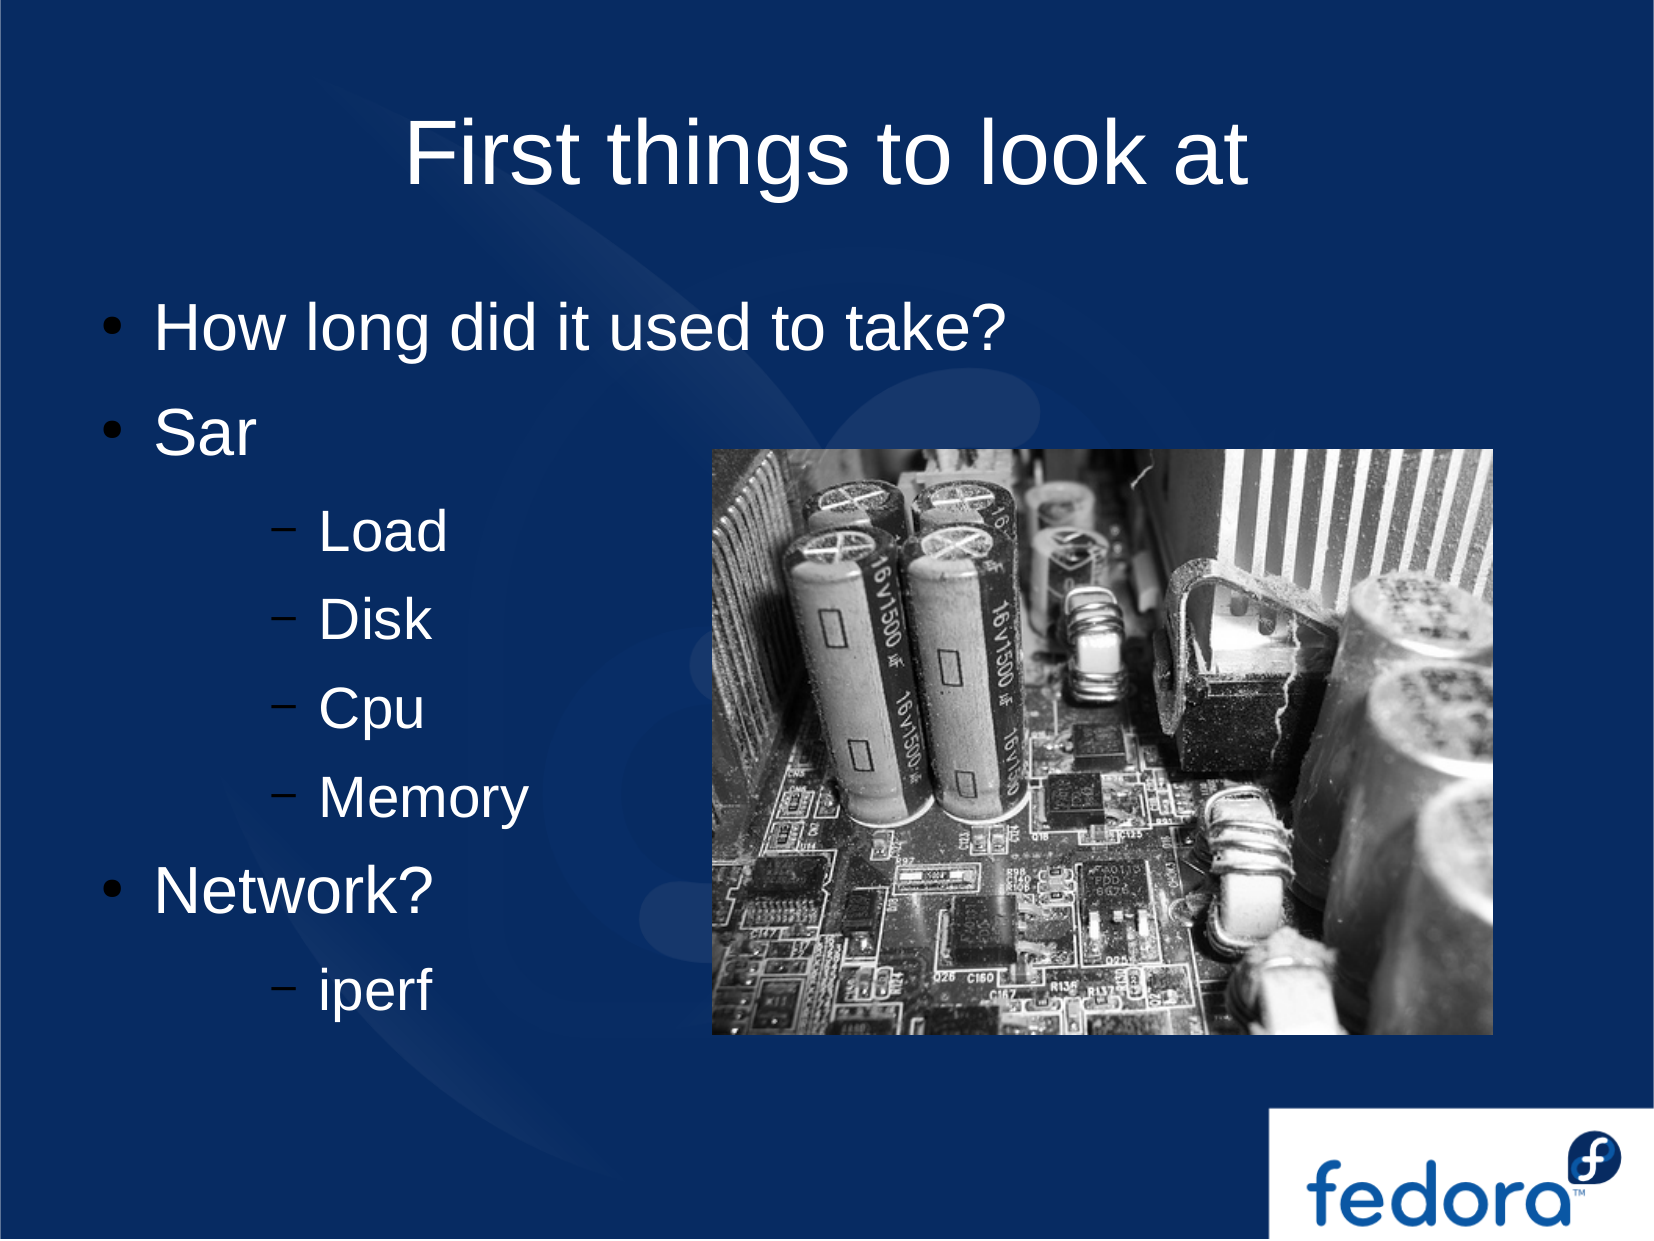

# First things to look at
How long did it used to take?
Sar
Load
Disk
Cpu
Memory
Network?
iperf